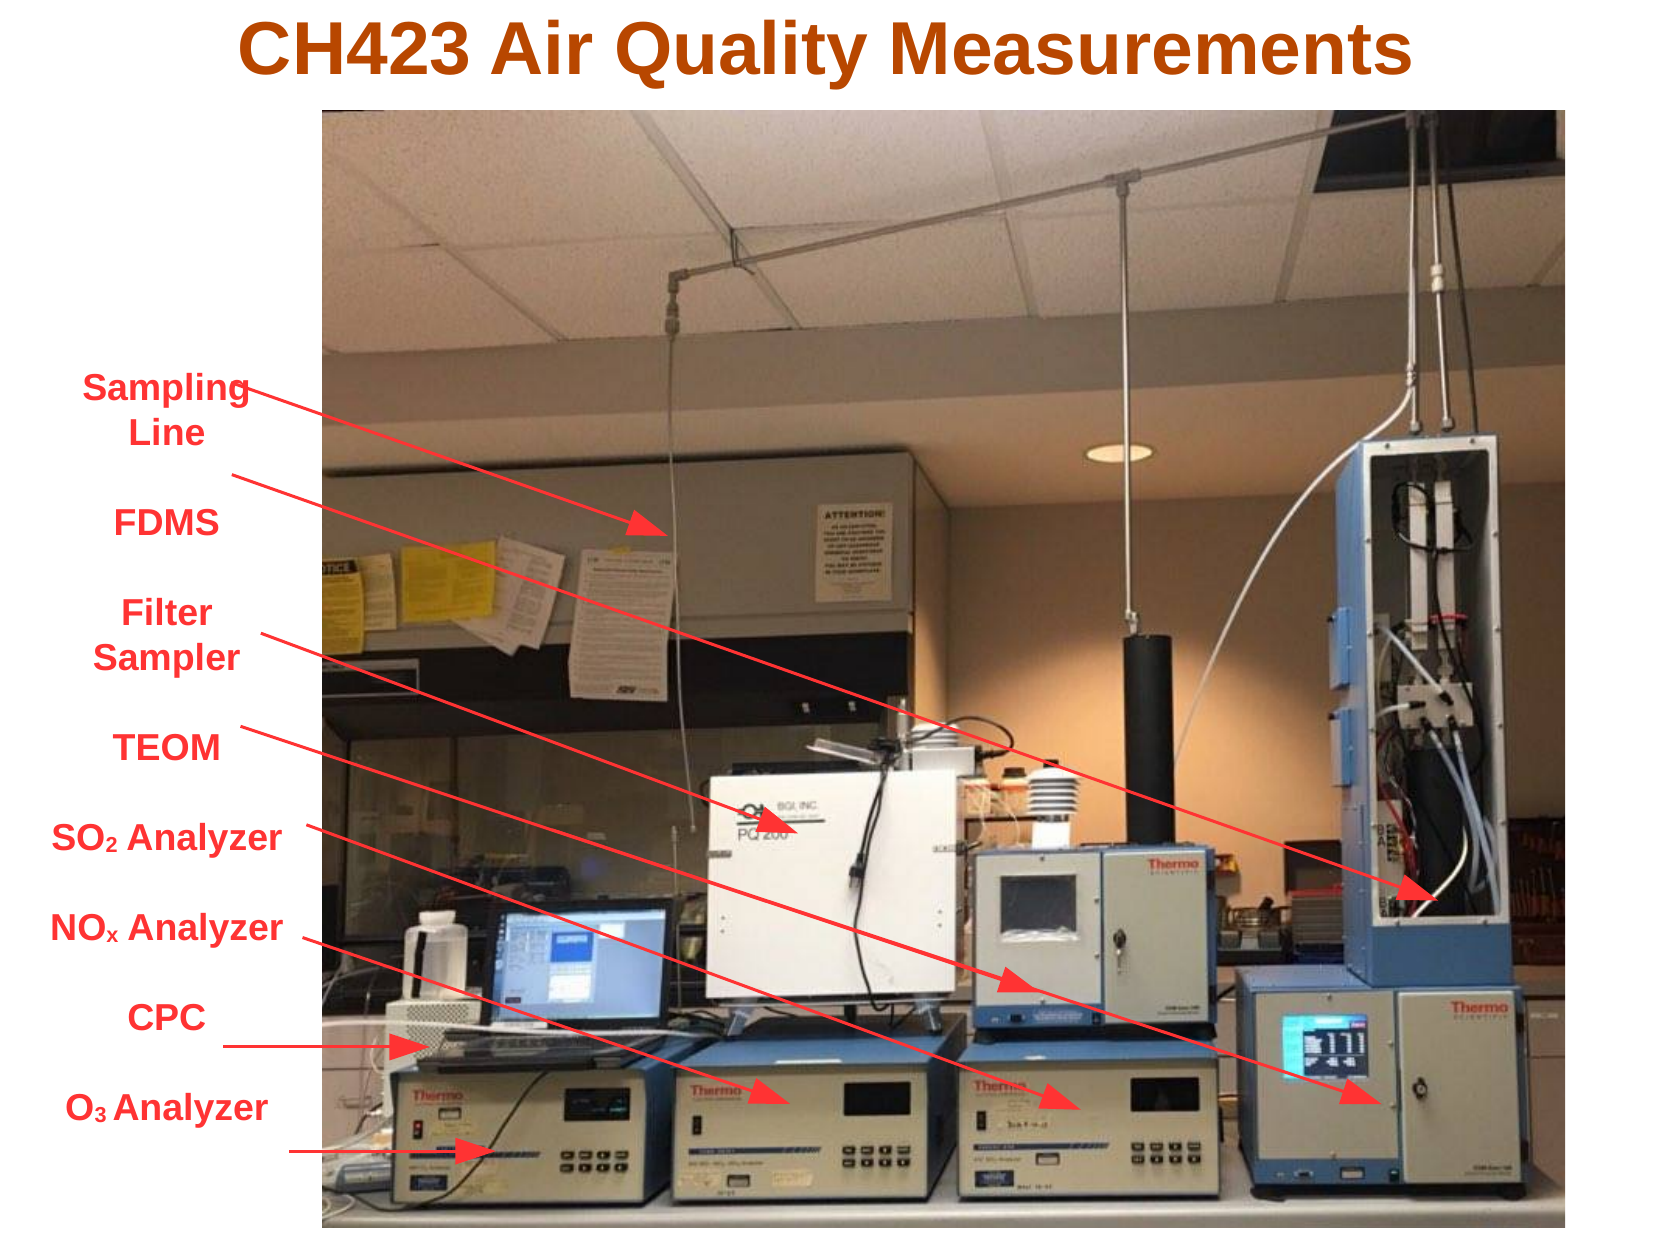

CH423 Air Quality Measurements
Sampling
Line
FDMS
Filter
Sampler
TEOM
SO2 Analyzer
NOx Analyzer
CPC
O3 Analyzer